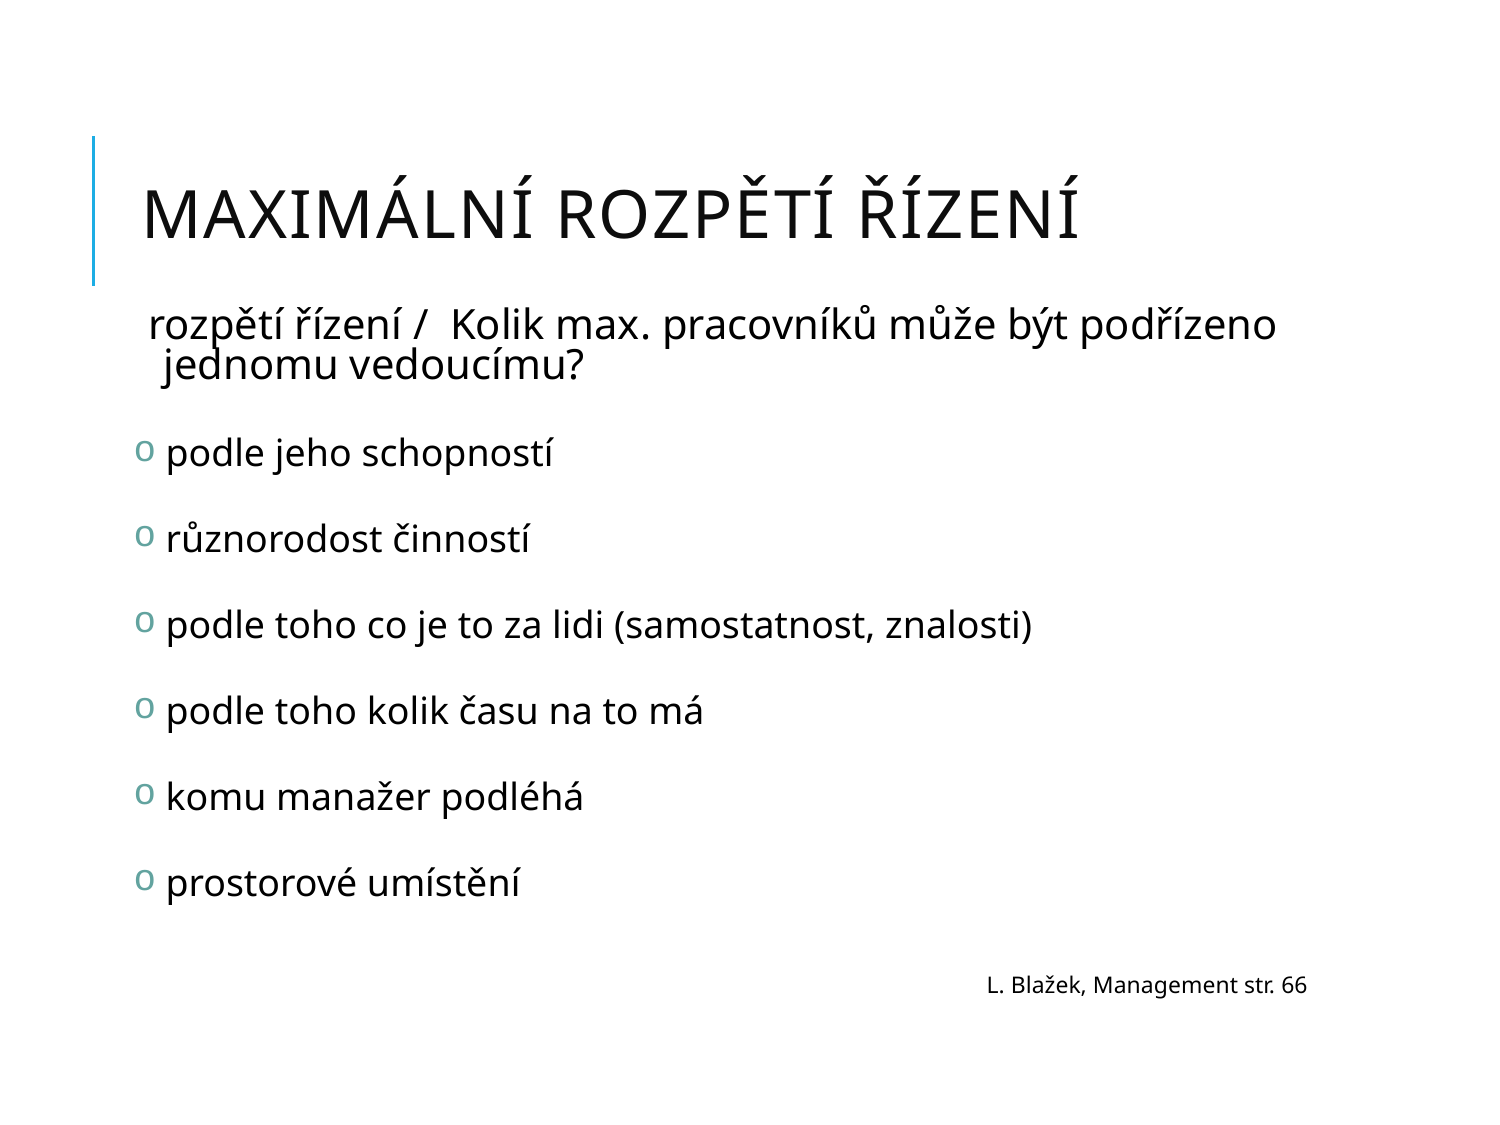

# Maximální rozpětí řízení
rozpětí řízení / Kolik max. pracovníků může být podřízeno jednomu vedoucímu?
 podle jeho schopností
 různorodost činností
 podle toho co je to za lidi (samostatnost, znalosti)
 podle toho kolik času na to má
 komu manažer podléhá
 prostorové umístění
L. Blažek, Management str. 66